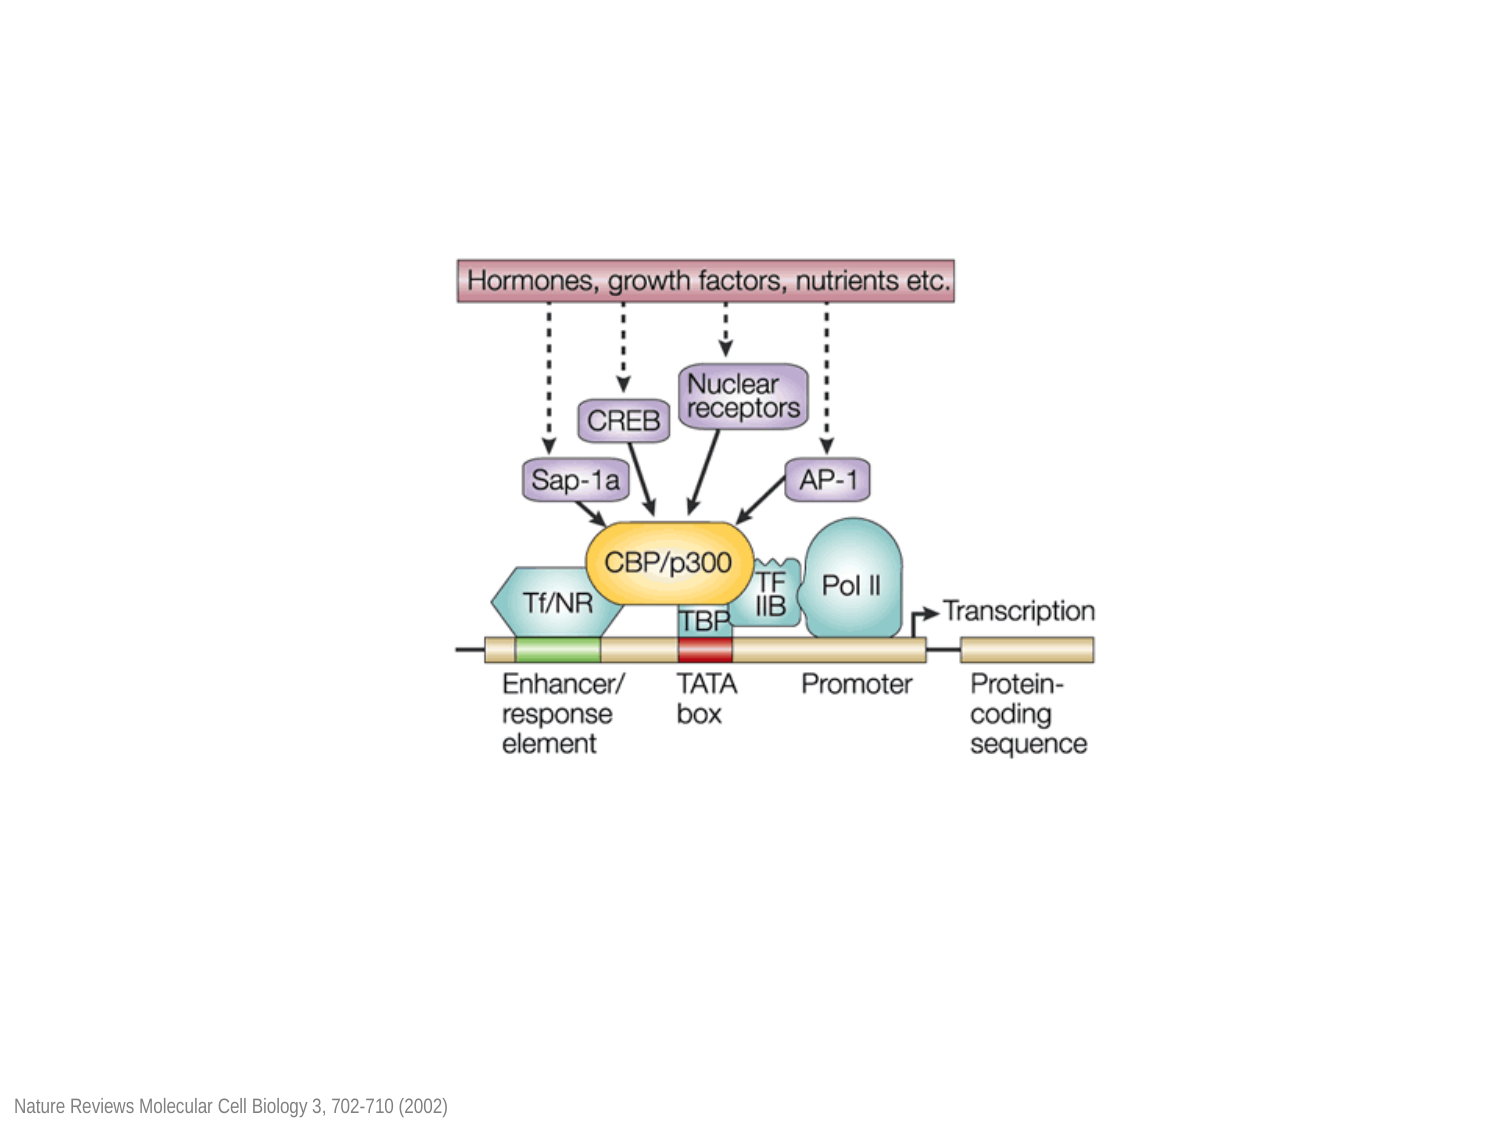

Nature Reviews Molecular Cell Biology 3, 702-710 (2002)